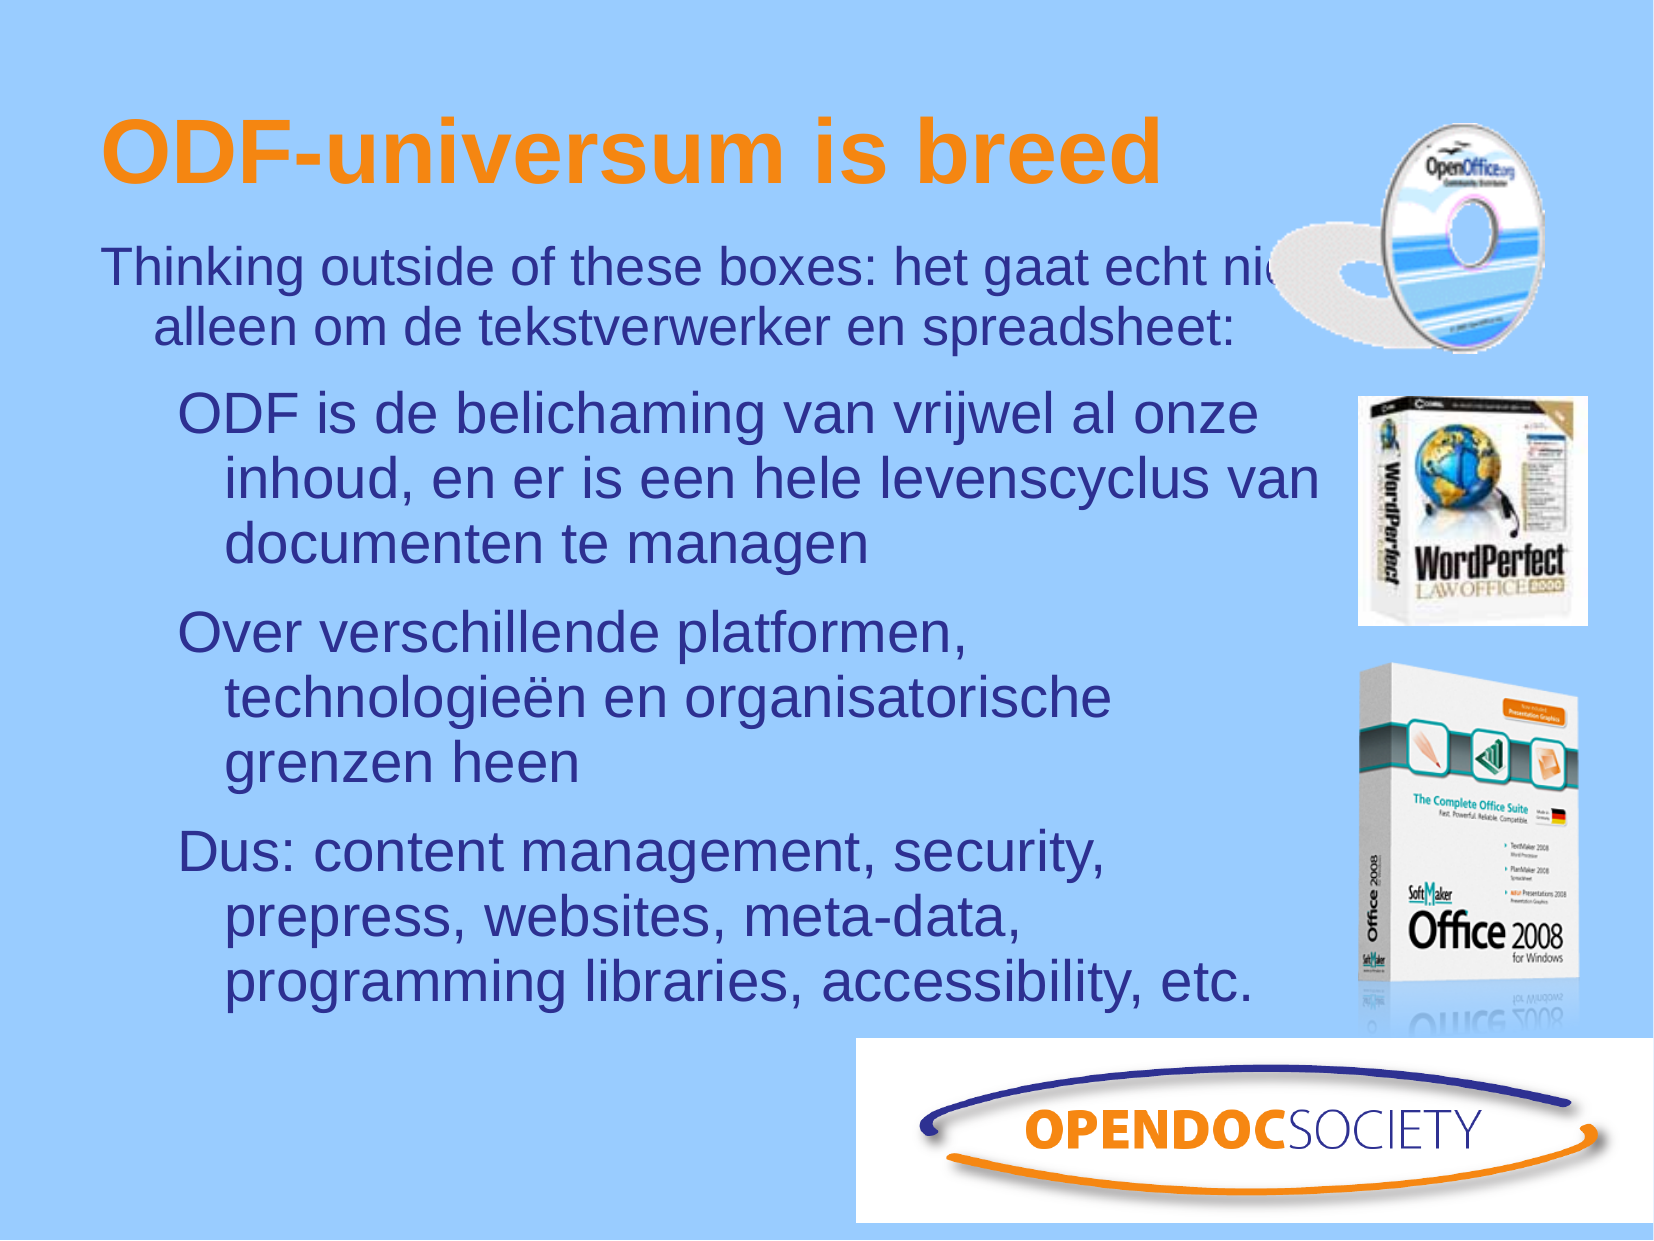

# ODF-universum is breed
Thinking outside of these boxes: het gaat echt niet alleen om de tekstverwerker en spreadsheet:
ODF is de belichaming van vrijwel al onze inhoud, en er is een hele levenscyclus van documenten te managen
Over verschillende platformen, technologieën en organisatorische grenzen heen
Dus: content management, security, prepress, websites, meta-data, programming libraries, accessibility, etc.